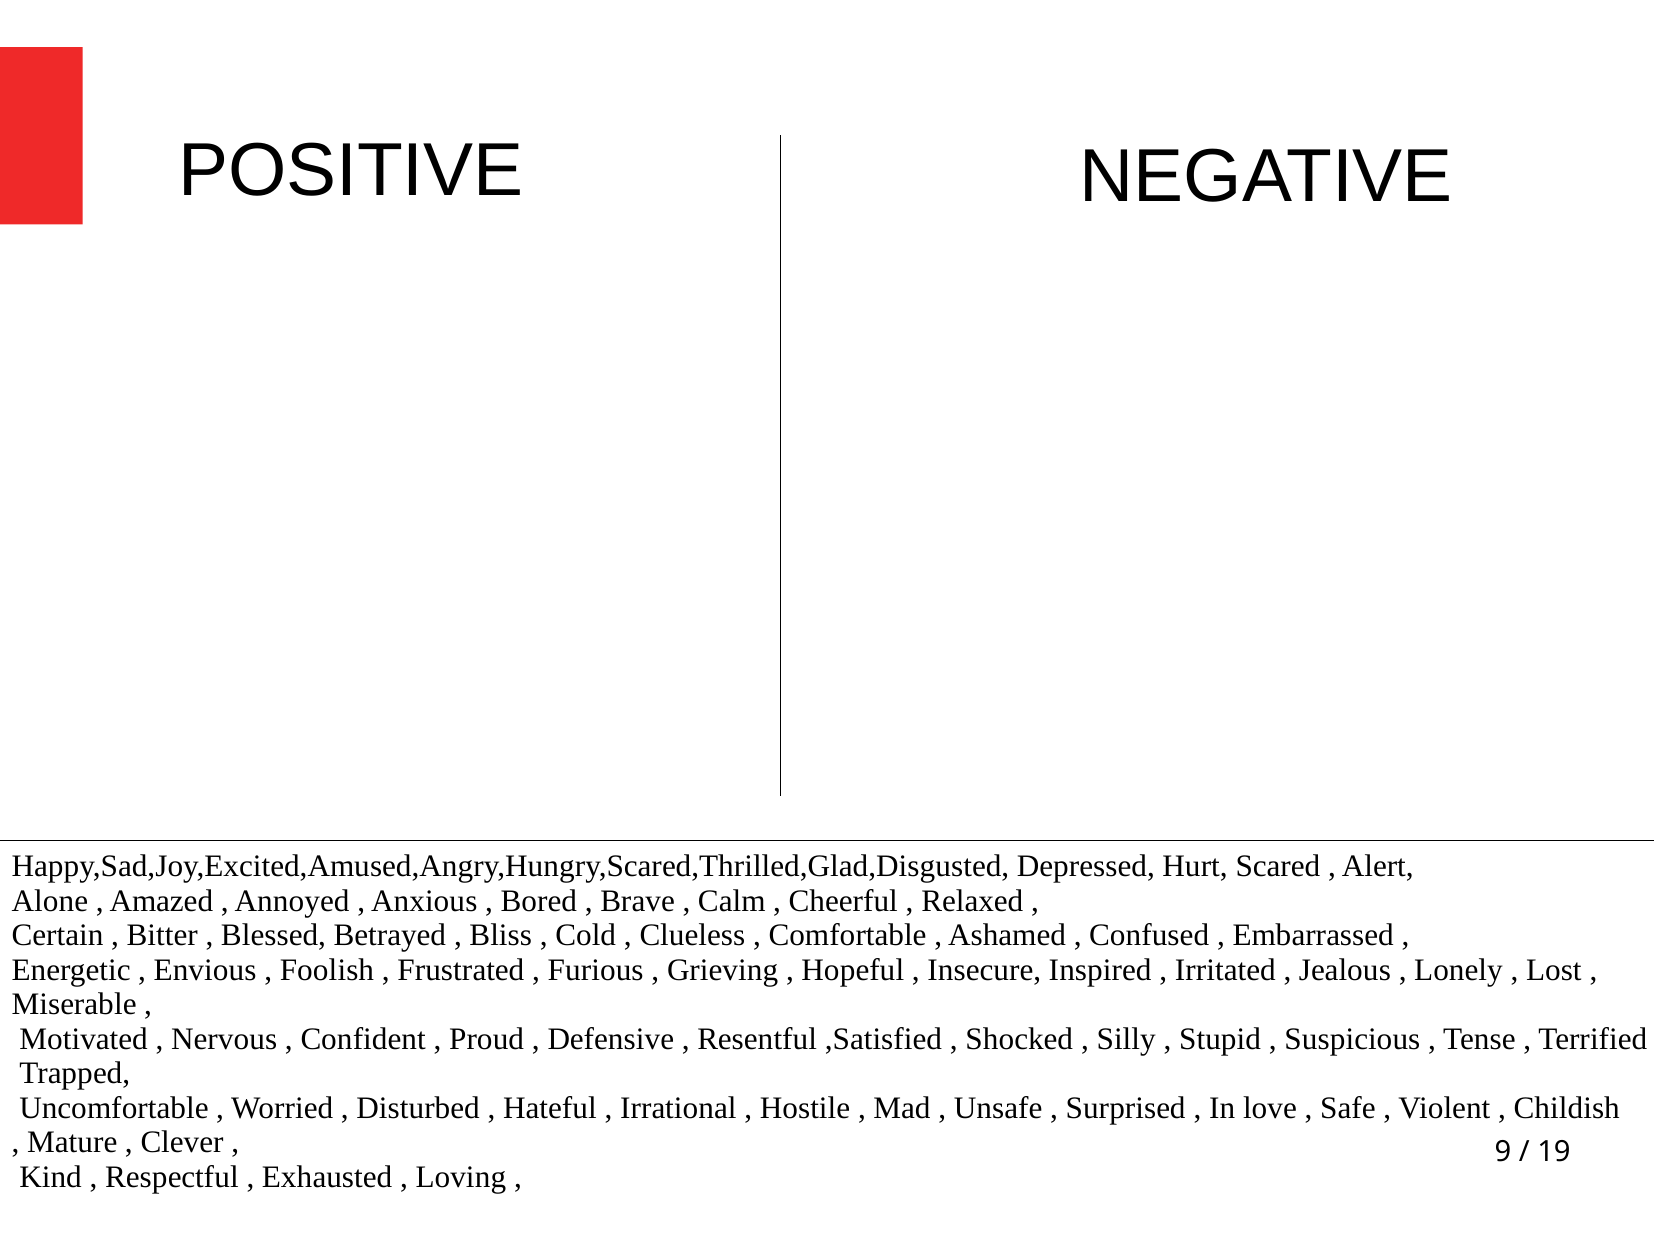

POSITIVE
NEGATIVE
Happy,Sad,Joy,Excited,Amused,Angry,Hungry,Scared,Thrilled,Glad,Disgusted, Depressed, Hurt, Scared , Alert,
Alone , Amazed , Annoyed , Anxious , Bored , Brave , Calm , Cheerful , Relaxed ,
Certain , Bitter , Blessed, Betrayed , Bliss , Cold , Clueless , Comfortable , Ashamed , Confused , Embarrassed ,
Energetic , Envious , Foolish , Frustrated , Furious , Grieving , Hopeful , Insecure, Inspired , Irritated , Jealous , Lonely , Lost ,
Miserable ,
 Motivated , Nervous , Confident , Proud , Defensive , Resentful ,Satisfied , Shocked , Silly , Stupid , Suspicious , Tense , Terrified ,
 Trapped,
 Uncomfortable , Worried , Disturbed , Hateful , Irrational , Hostile , Mad , Unsafe , Surprised , In love , Safe , Violent , Childish
, Mature , Clever ,
 Kind , Respectful , Exhausted , Loving ,
9